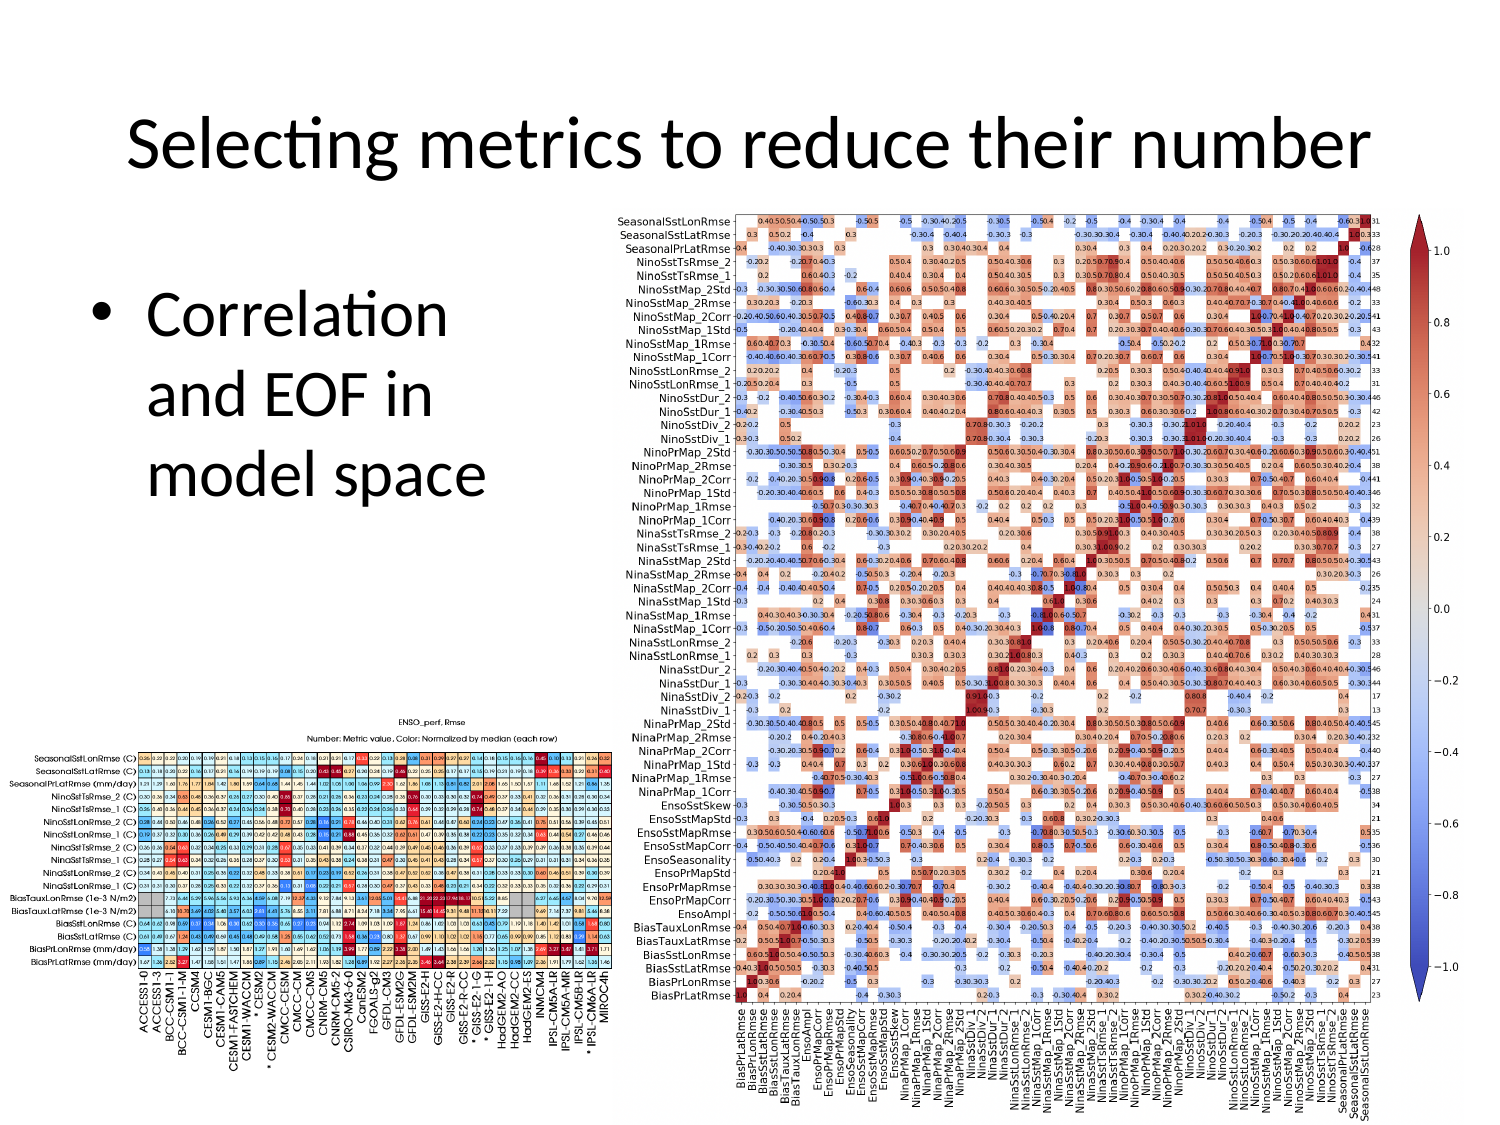

# Selecting metrics to reduce their number
Correlation and EOF in model space